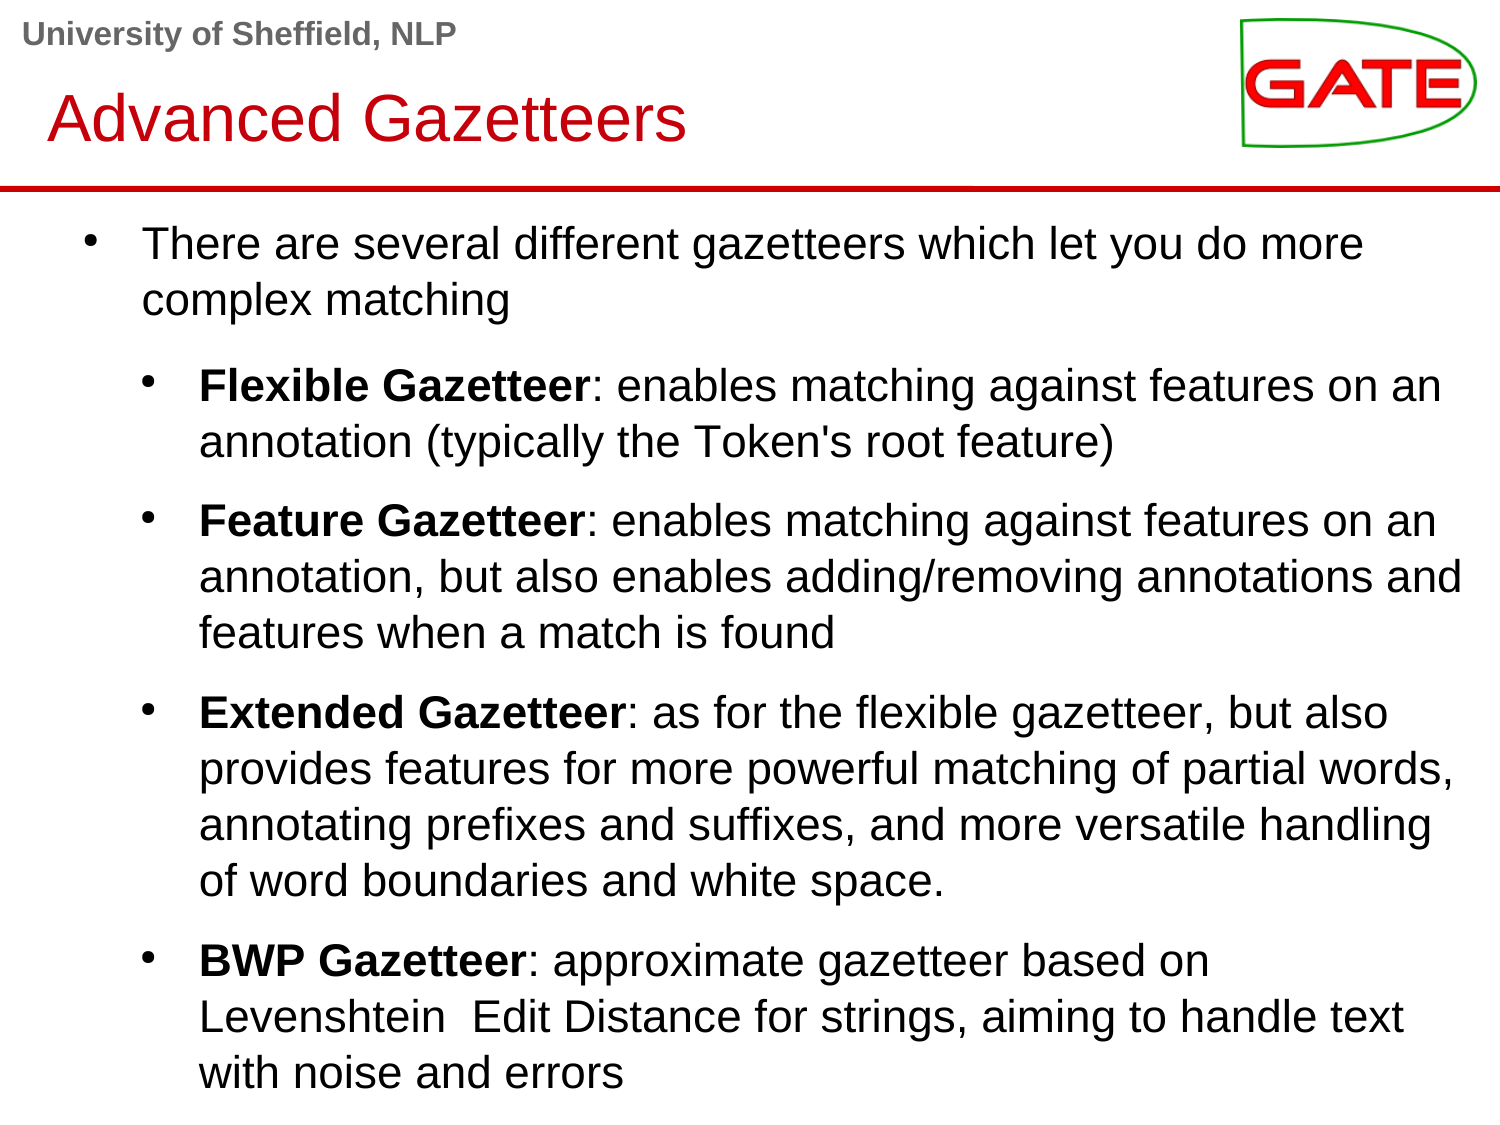

# Advanced Gazetteers
There are several different gazetteers which let you do more complex matching
Flexible Gazetteer: enables matching against features on an annotation (typically the Token's root feature)
Feature Gazetteer: enables matching against features on an annotation, but also enables adding/removing annotations and features when a match is found
Extended Gazetteer: as for the flexible gazetteer, but also provides features for more powerful matching of partial words, annotating prefixes and suffixes, and more versatile handling of word boundaries and white space.
BWP Gazetteer: approximate gazetteer based on Levenshtein Edit Distance for strings, aiming to handle text with noise and errors